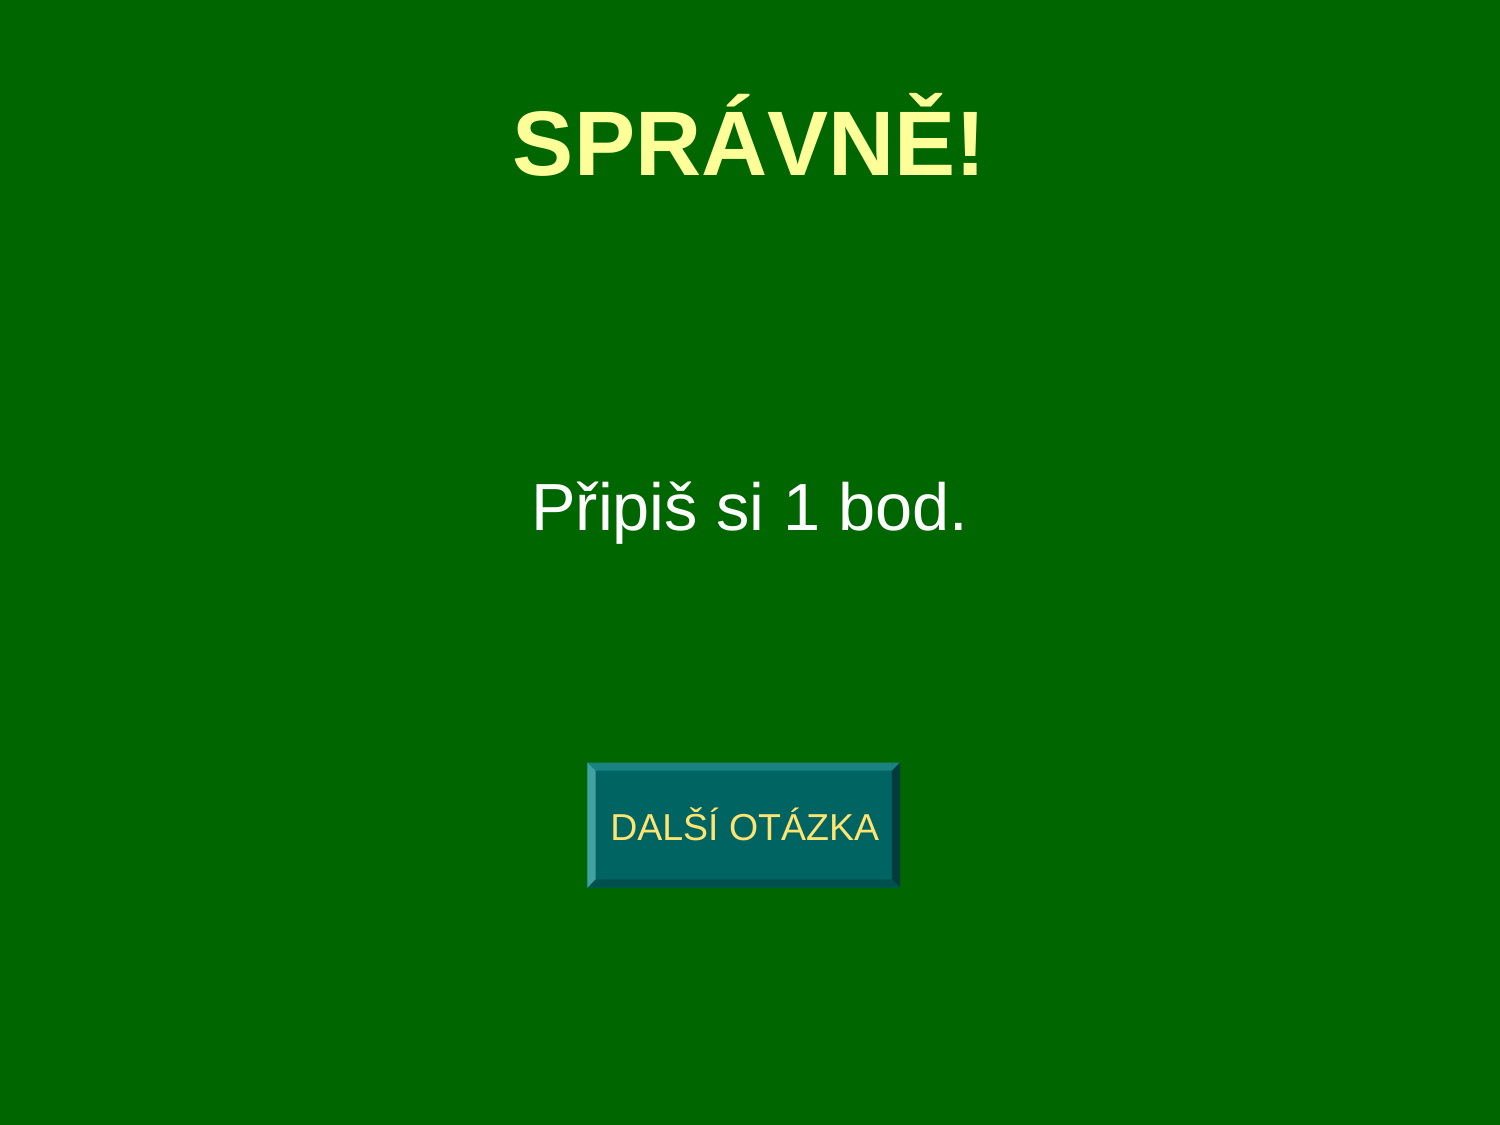

# SPRÁVNĚ!
Připiš si 1 bod.
DALŠÍ OTÁZKA